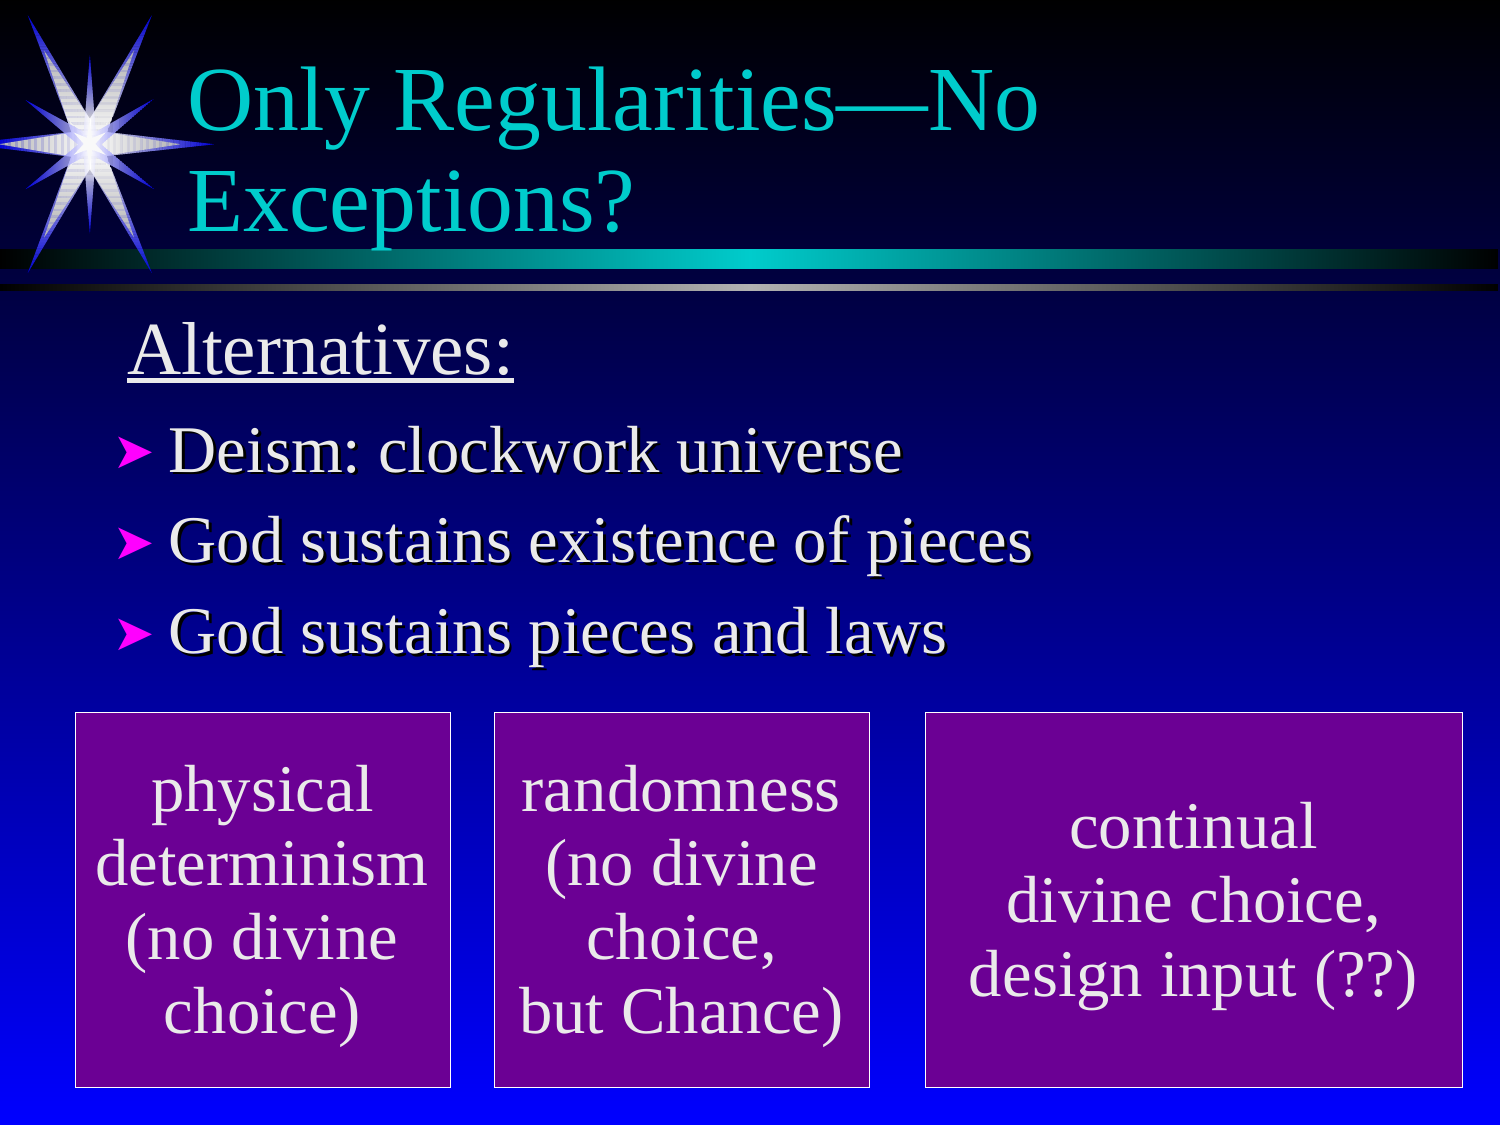

# Only Regularities—No Exceptions?
Alternatives:
Deism: clockwork universe
God sustains existence of pieces
God sustains pieces and laws
physical
determinism
(no divine
choice)
randomness
(no divine
choice,
but Chance)
continual
divine choice,
design input (??)